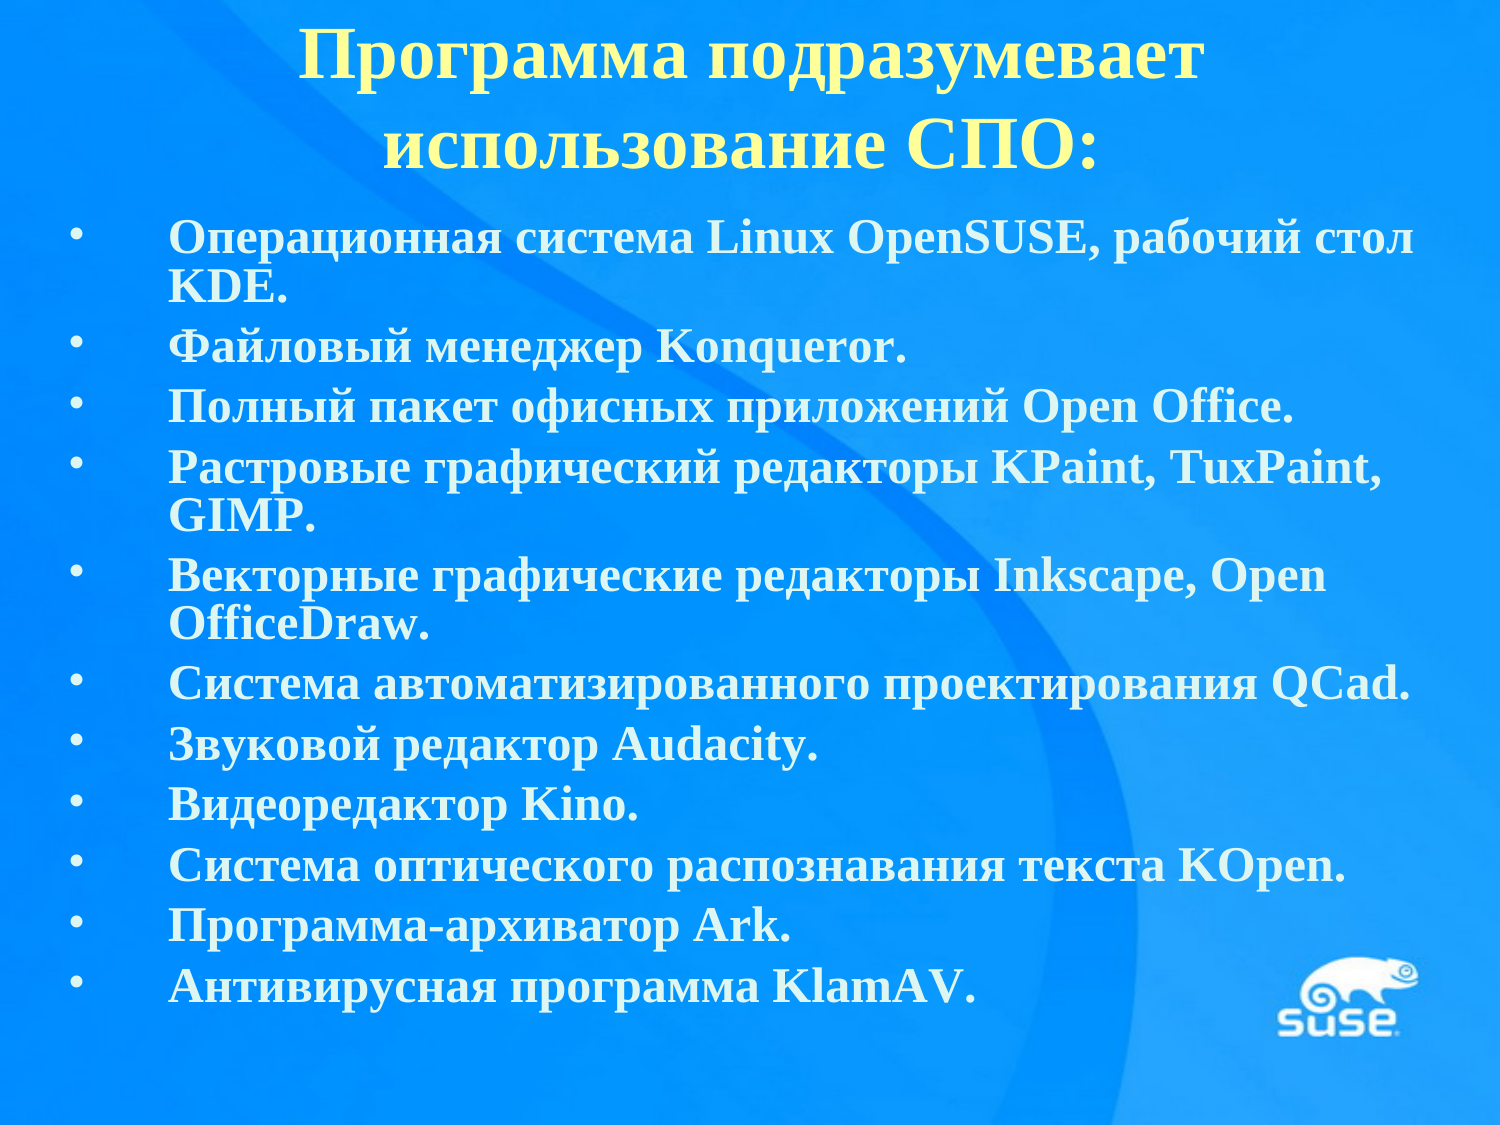

# Программа подразумевает использование СПО:
Операционная система Linux OpenSUSE, рабочий стол KDE.
Файловый менеджер Konqueror.
Полный пакет офисных приложений Open Office.
Растровые графический редакторы KPaint, TuxPaint, GIMP.
Векторные графические редакторы Inkscape, Open OfficeDraw.
Система автоматизированного проектирования QCad.
Звуковой редактор Audacity.
Видеоредактор Kino.
Система оптического распознавания текста KOpen.
Программа-архиватор Ark.
Антивирусная программа KlamAV.